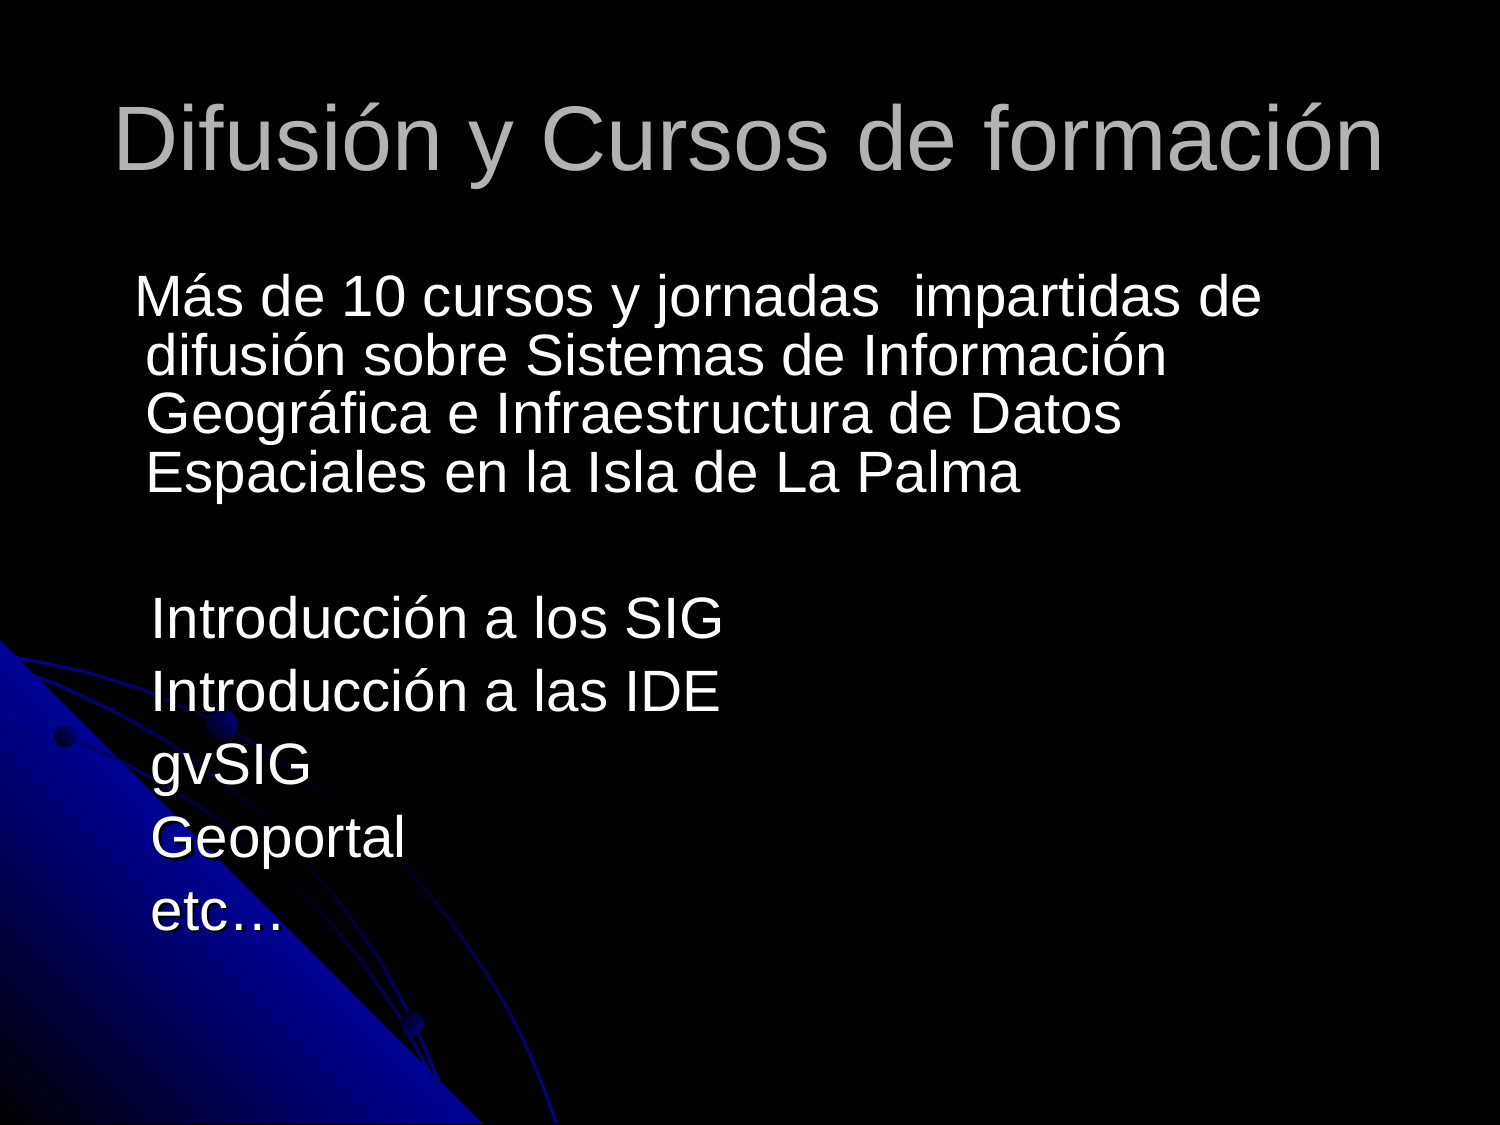

# Difusión y Cursos de formación
Más de 10 cursos y jornadas impartidas de difusión sobre Sistemas de Información Geográfica e Infraestructura de Datos Espaciales en la Isla de La Palma
 Introducción a los SIG
 Introducción a las IDE
 gvSIG
 Geoportal
 etc…